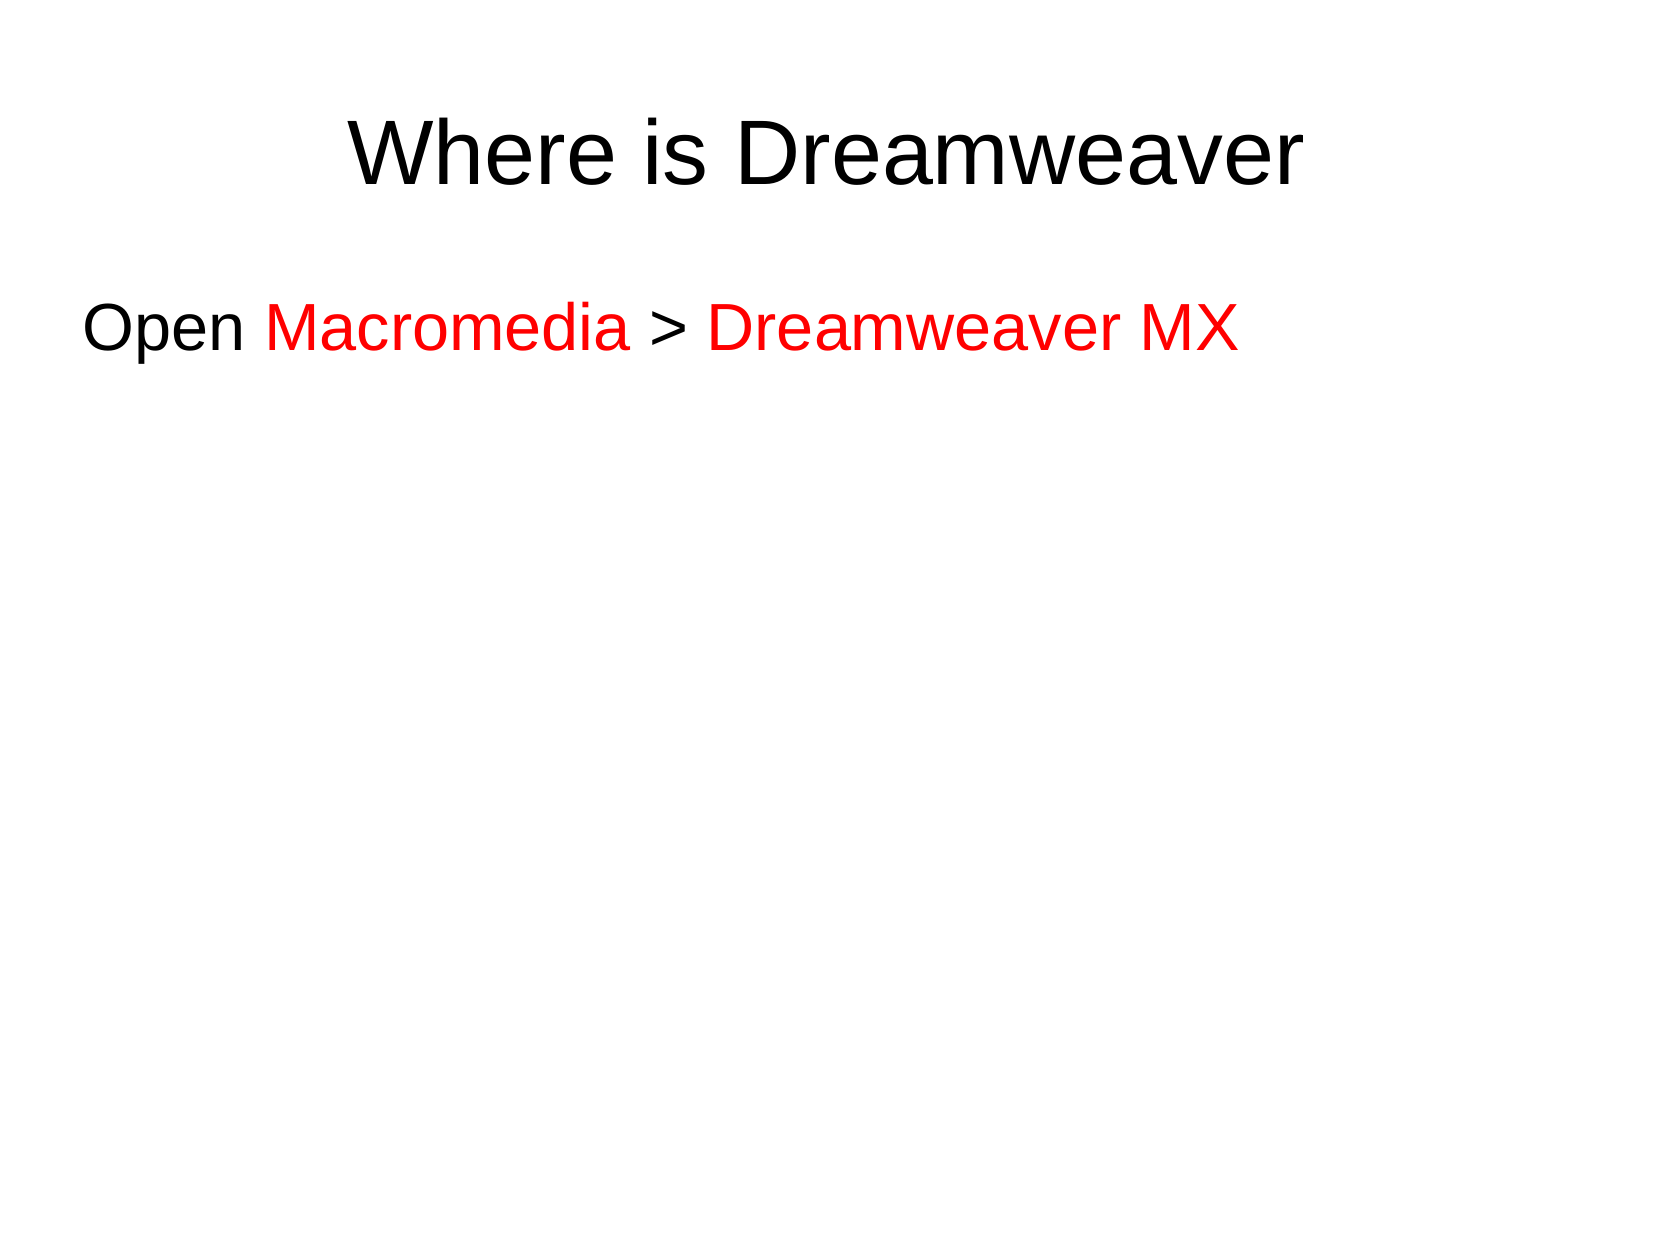

# Where is Dreamweaver
Open Macromedia > Dreamweaver MX